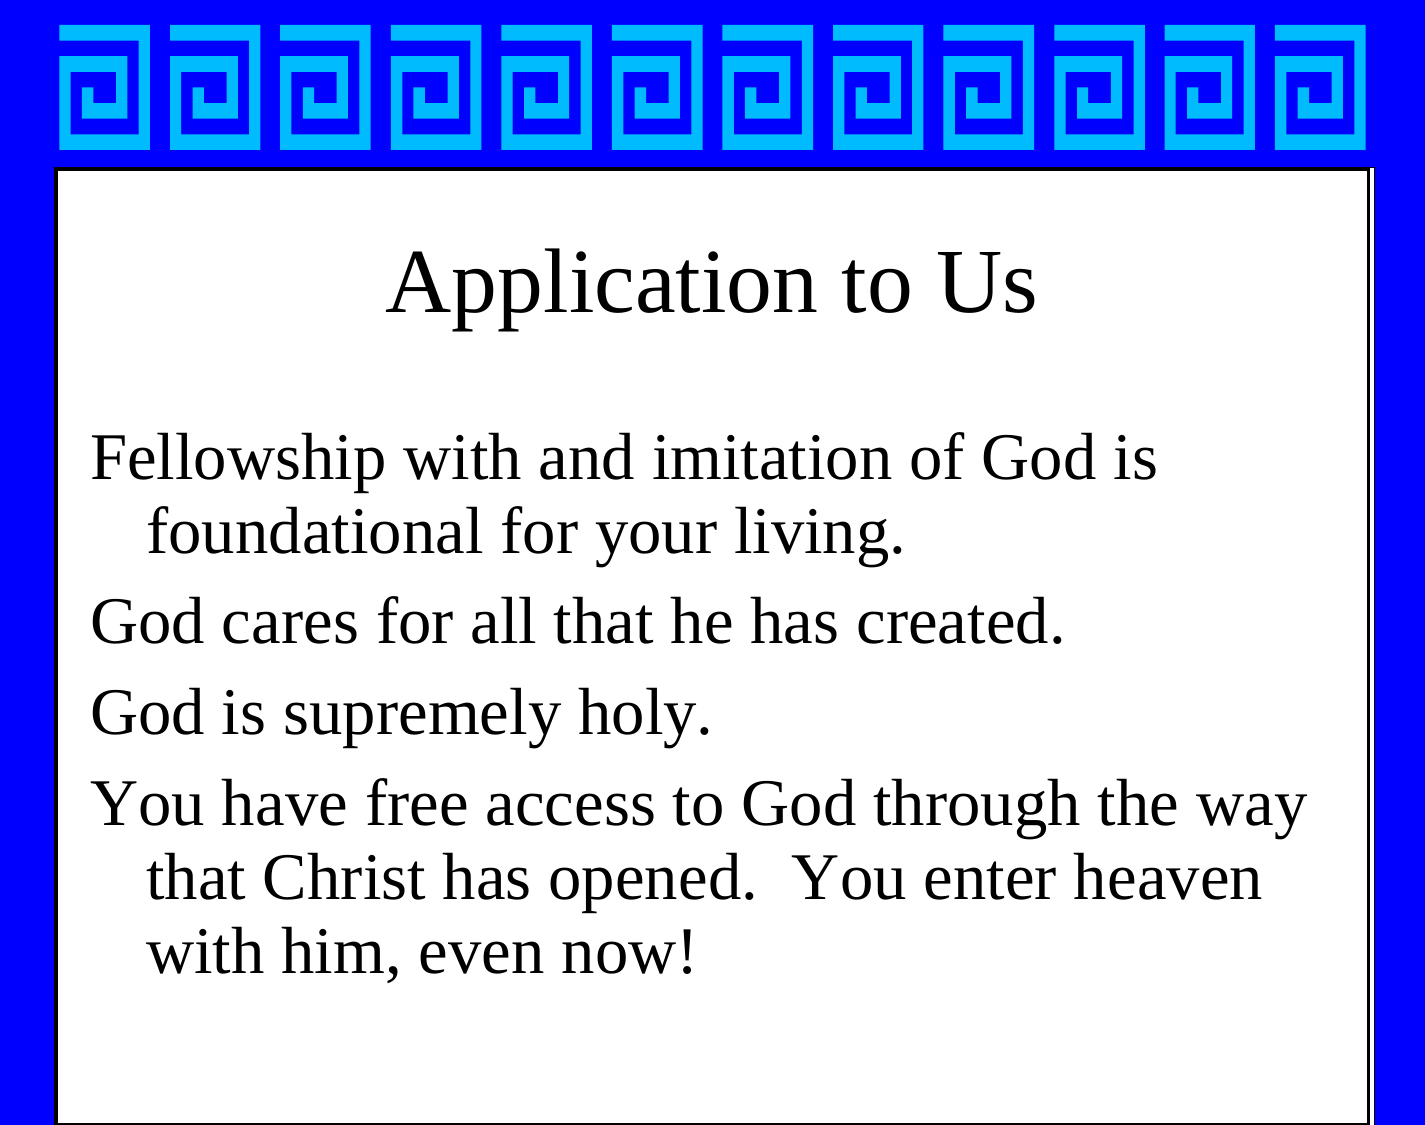

# Application to Us
Fellowship with and imitation of God is foundational for your living.
God cares for all that he has created.
God is supremely holy.
You have free access to God through the way that Christ has opened. You enter heaven with him, even now!